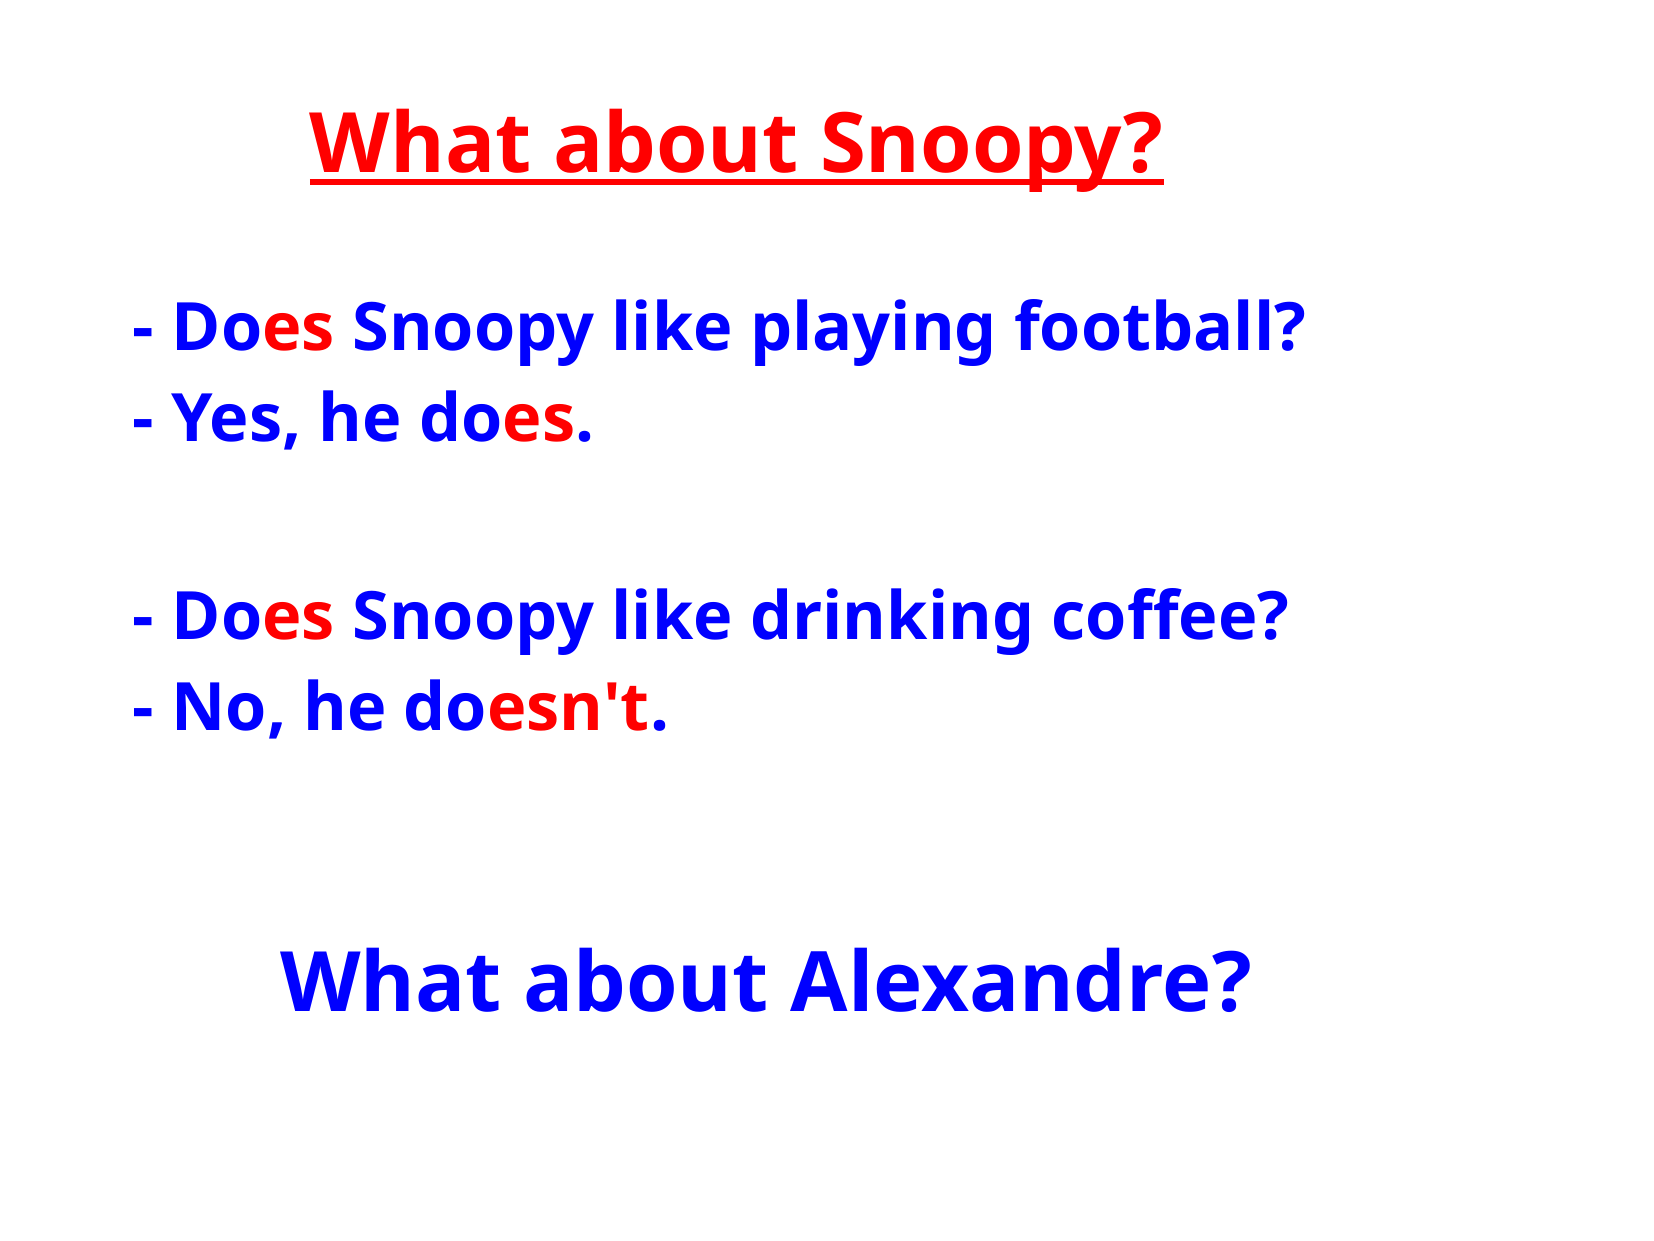

What about Snoopy?
- Does Snoopy like playing football?
- Yes, he does.
- Does Snoopy like drinking coffee?
- No, he doesn't.
What about Alexandre?